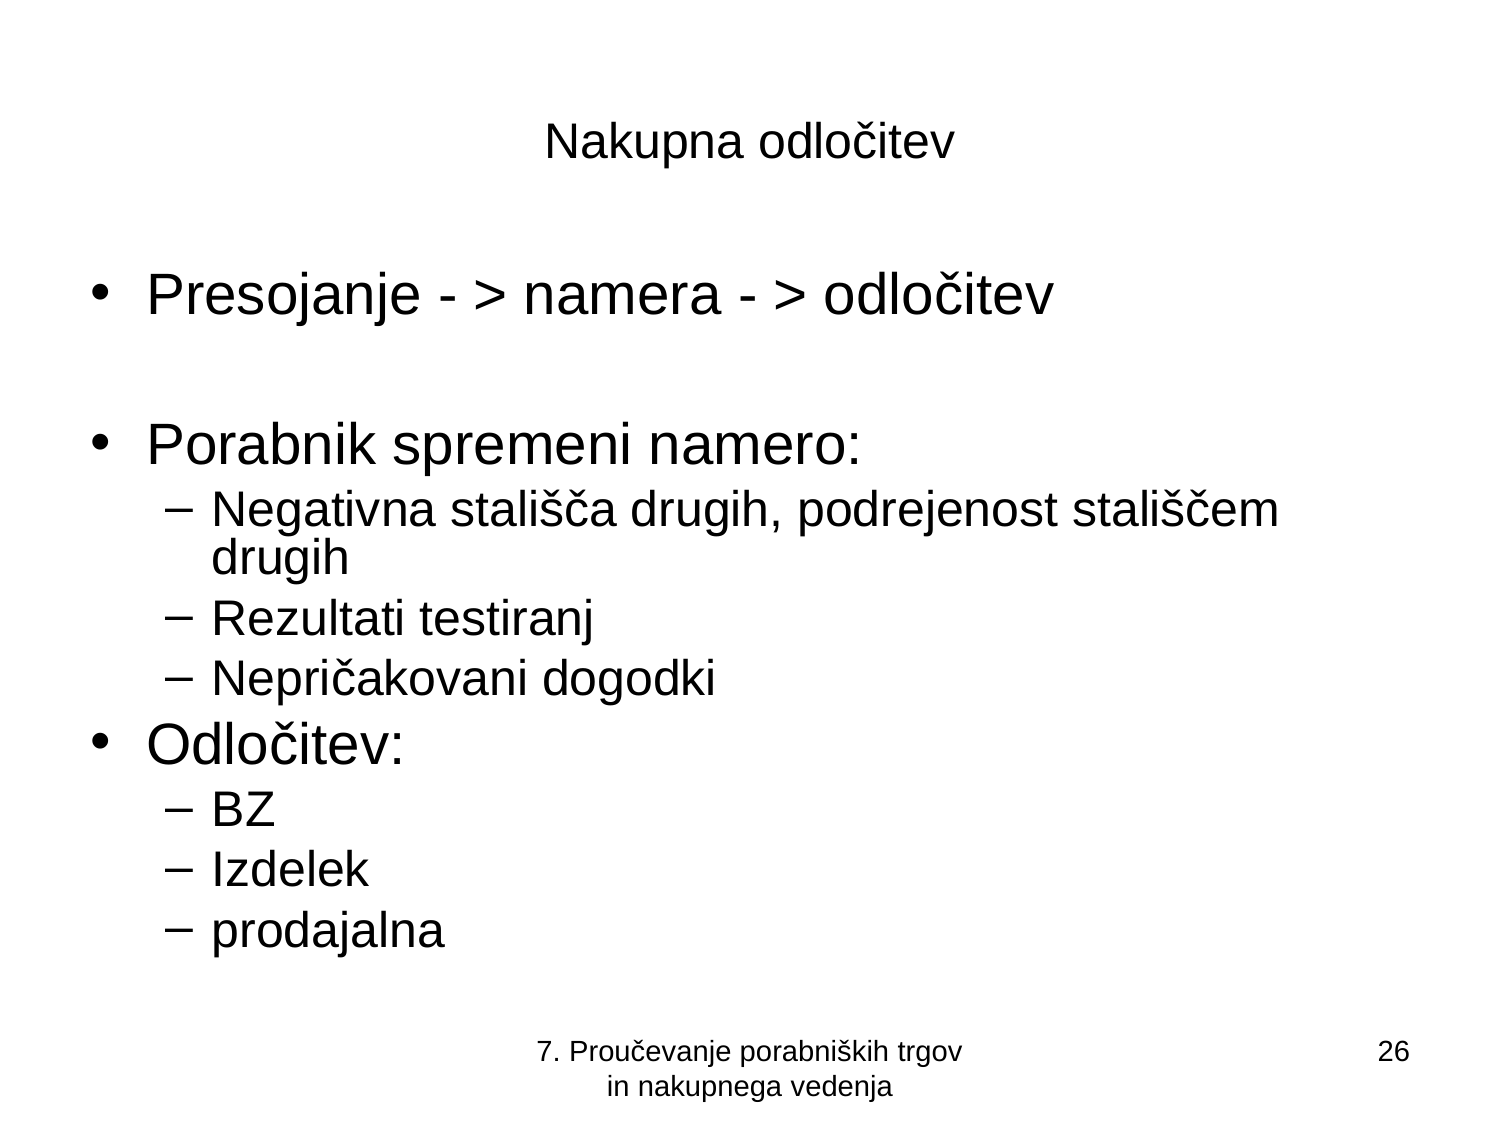

# Nakupna odločitev
Presojanje - > namera - > odločitev
Porabnik spremeni namero:
Negativna stališča drugih, podrejenost stališčem drugih
Rezultati testiranj
Nepričakovani dogodki
Odločitev:
BZ
Izdelek
prodajalna
7. Proučevanje porabniških trgov in nakupnega vedenja